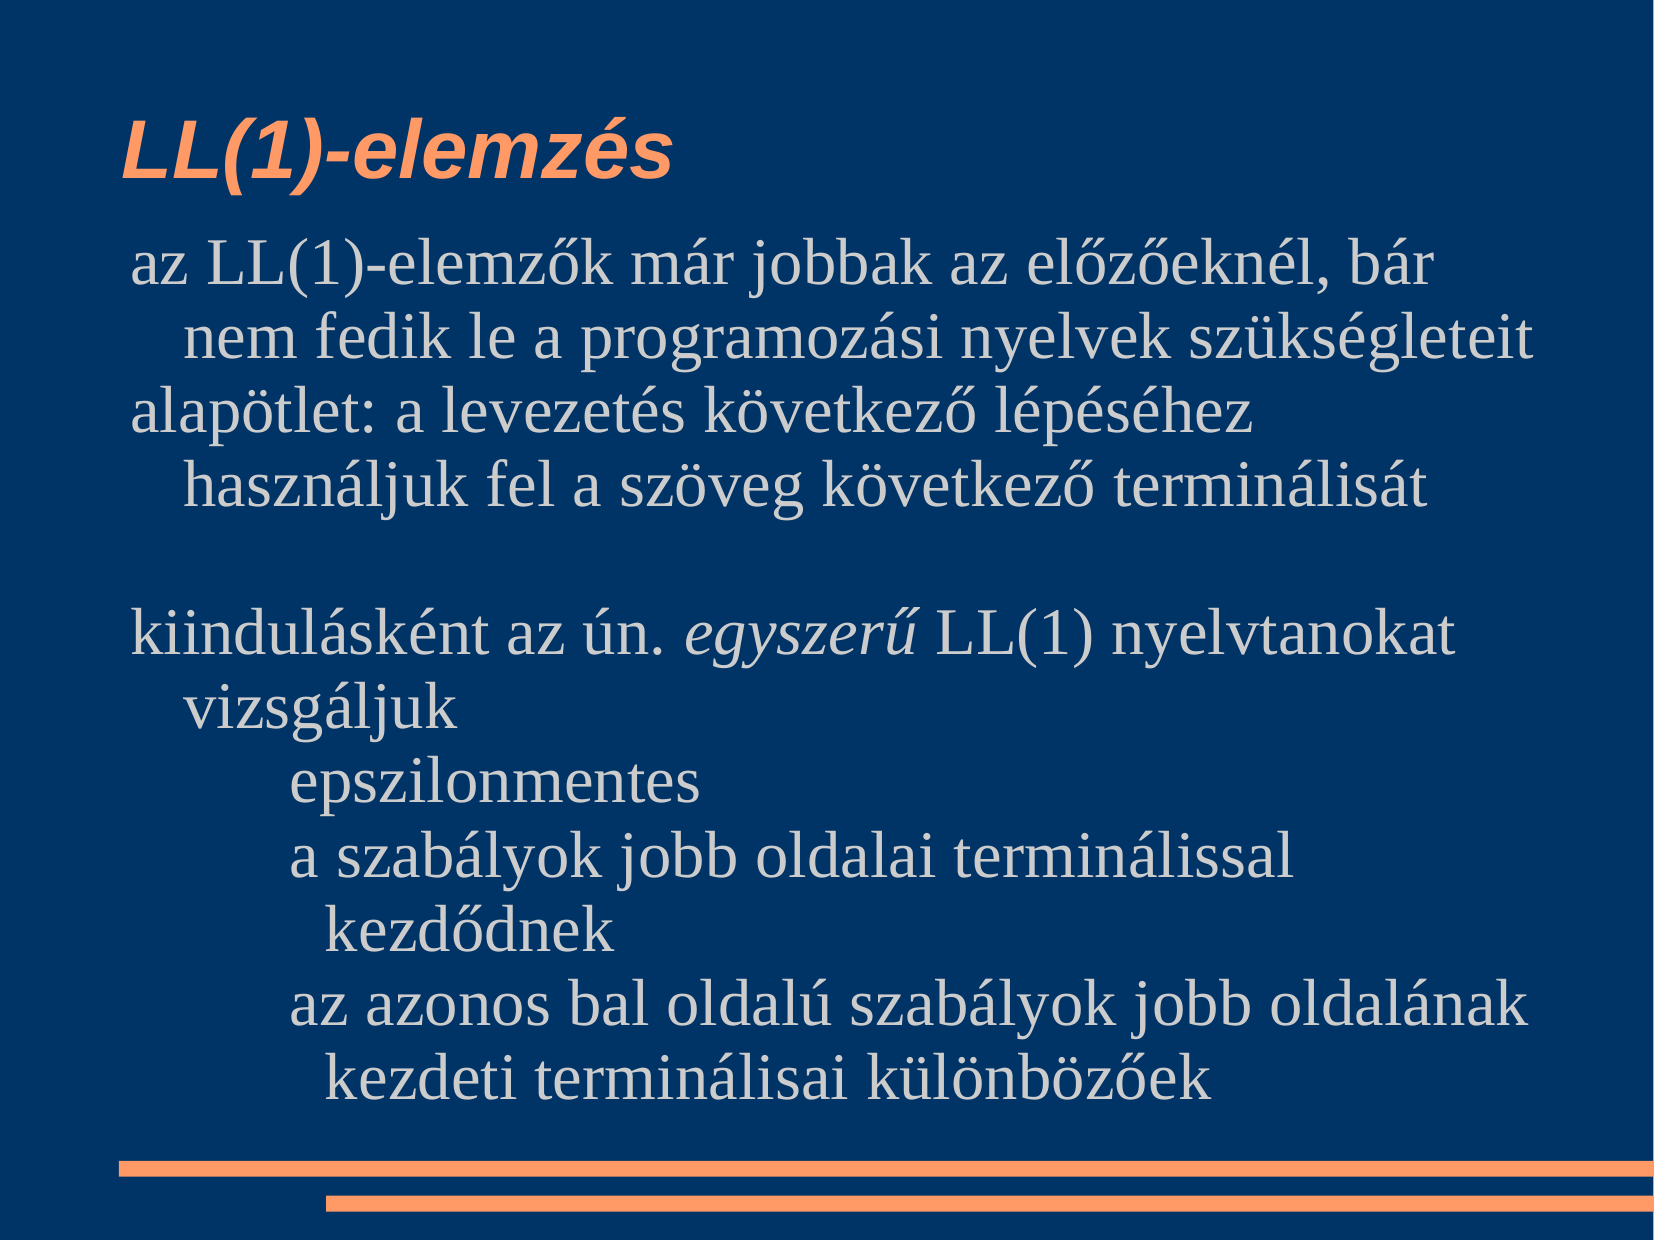

# LL(1)-elemzés
az LL(1)-elemzők már jobbak az előzőeknél, bár nem fedik le a programozási nyelvek szükségleteit
alapötlet: a levezetés következő lépéséhez használjuk fel a szöveg következő terminálisát
kiindulásként az ún. egyszerű LL(1) nyelvtanokat vizsgáljuk
epszilonmentes
a szabályok jobb oldalai terminálissal kezdődnek
az azonos bal oldalú szabályok jobb oldalának kezdeti terminálisai különbözőek